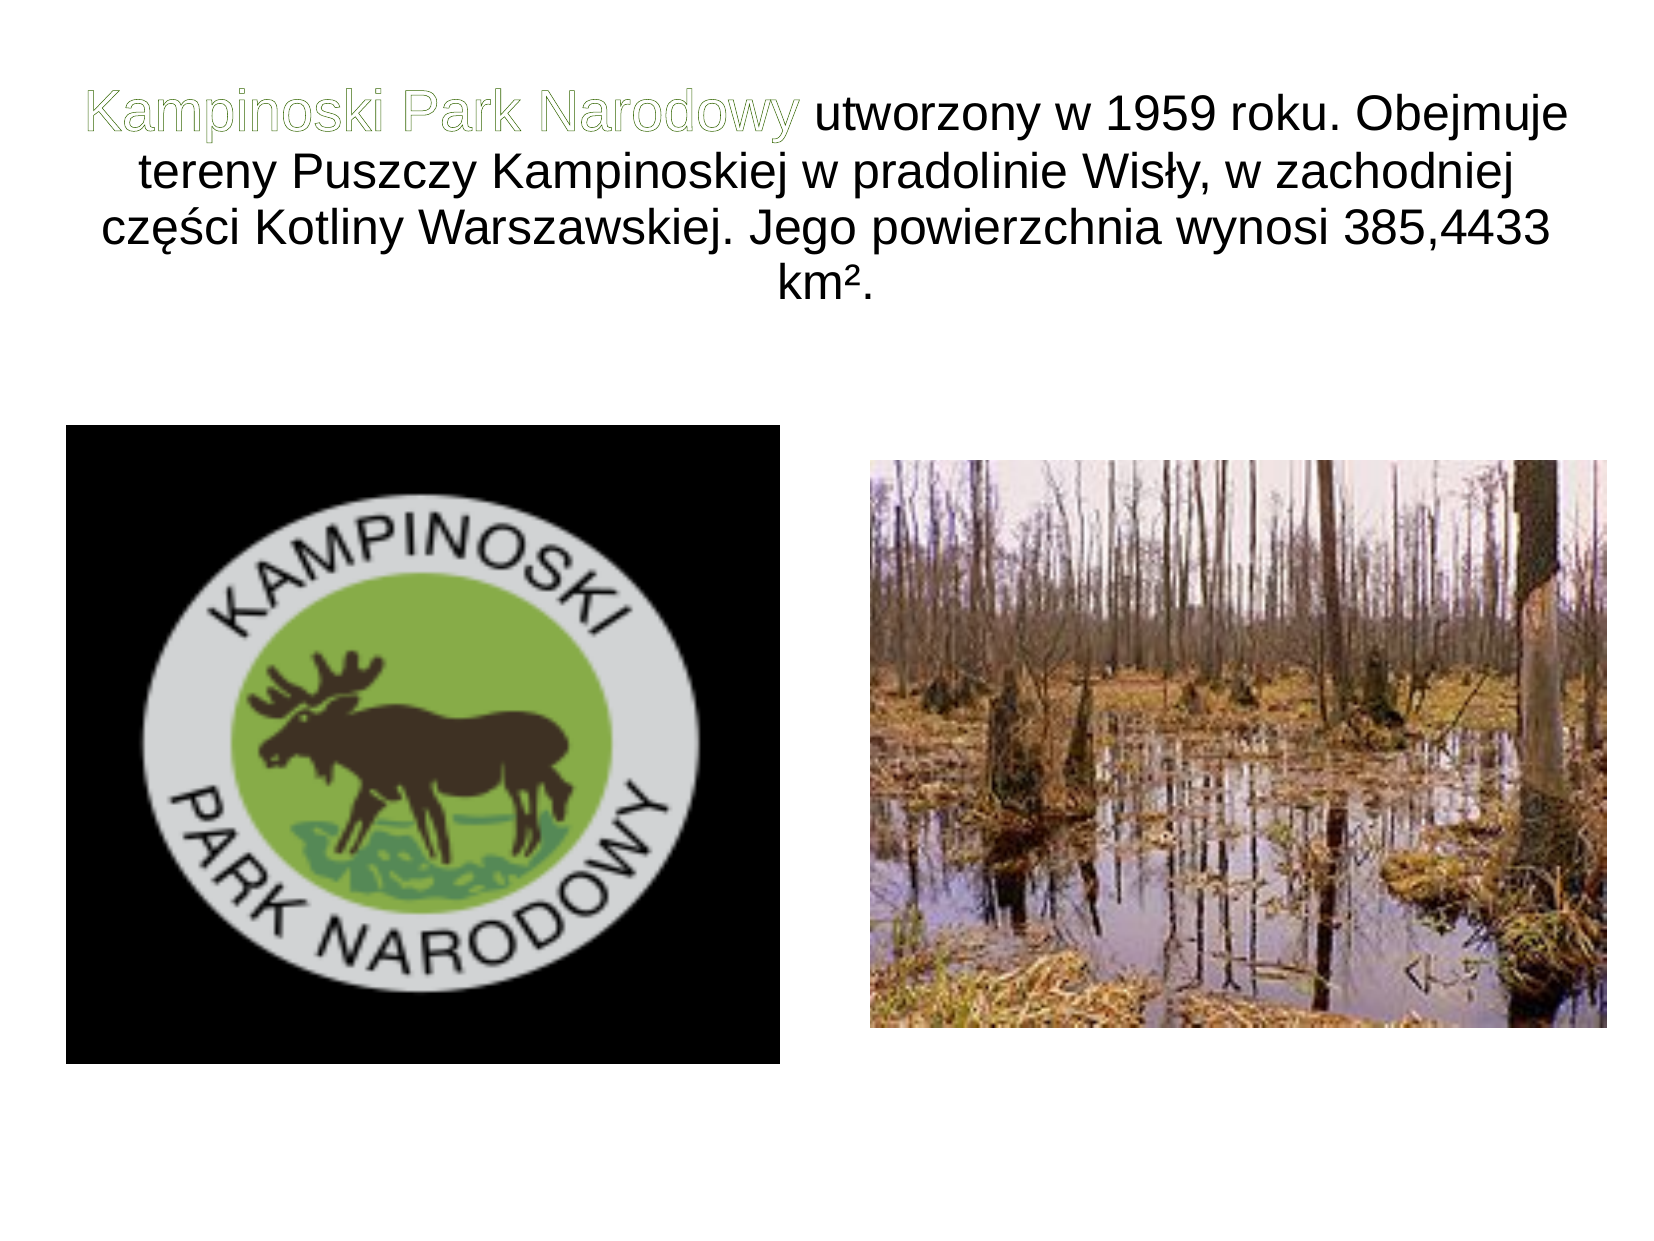

# Kampinoski Park Narodowy utworzony w 1959 roku. Obejmuje tereny Puszczy Kampinoskiej w pradolinie Wisły, w zachodniej części Kotliny Warszawskiej. Jego powierzchnia wynosi 385,4433 km².